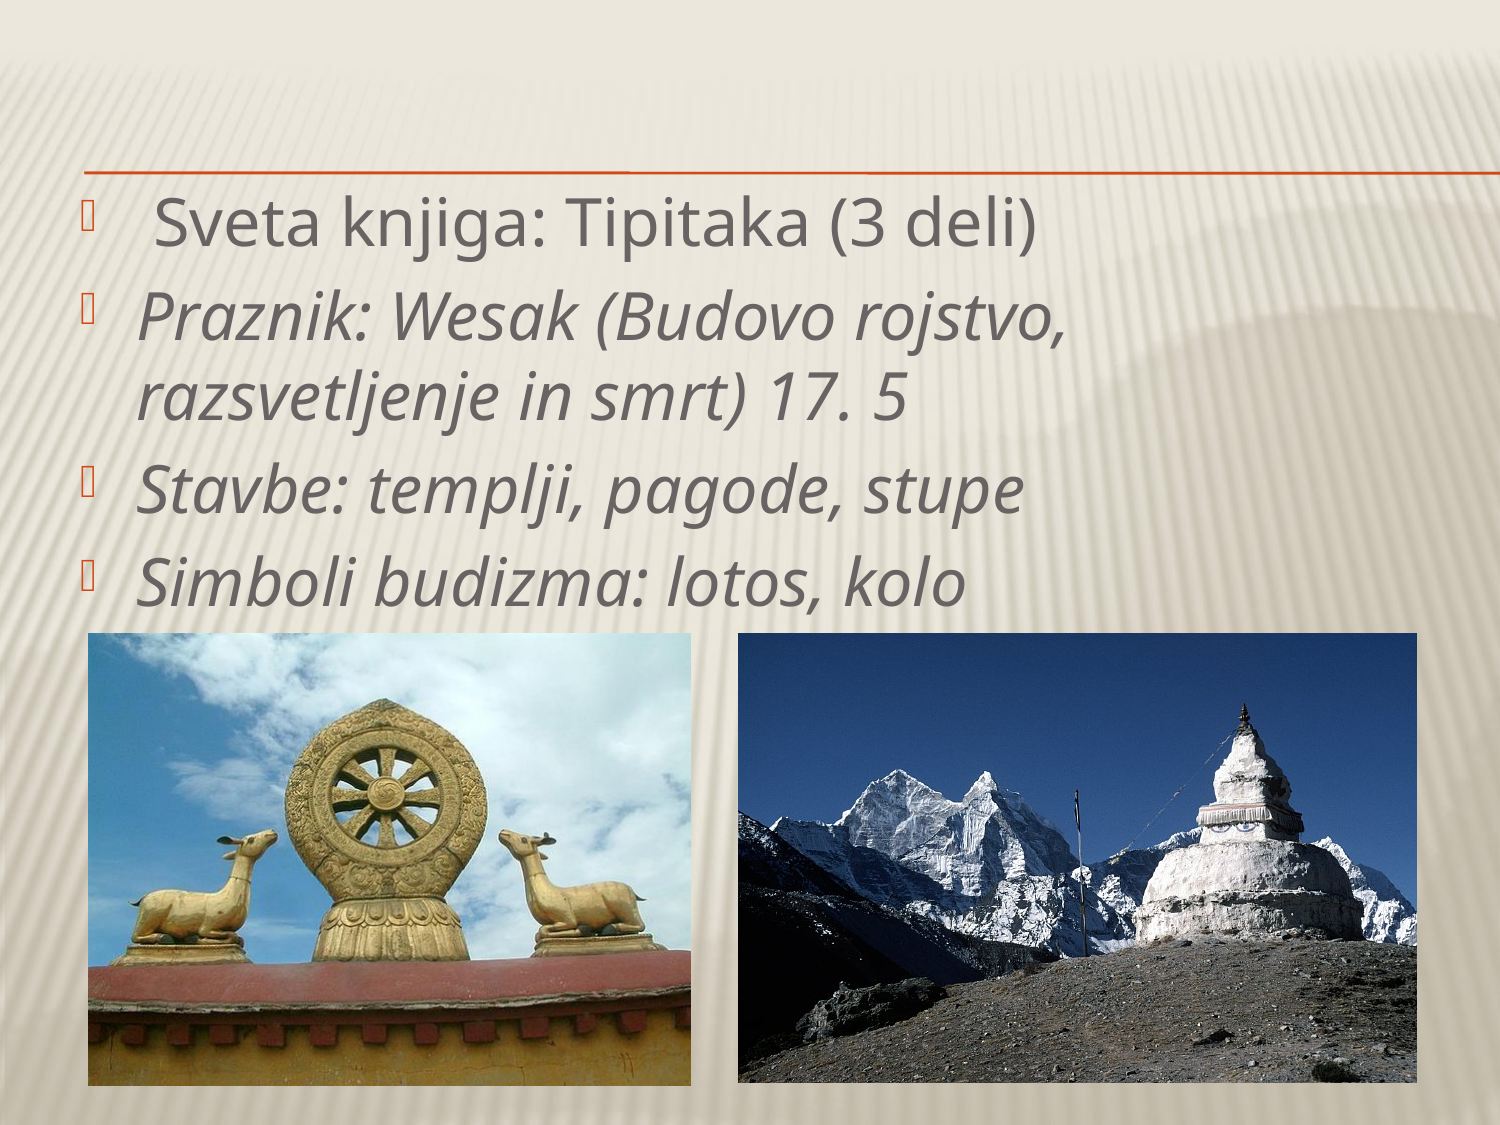

# Sveta knjiga: Tipitaka (3 deli)
Praznik: Wesak (Budovo rojstvo, razsvetljenje in smrt) 17. 5
Stavbe: templji, pagode, stupe
Simboli budizma: lotos, kolo